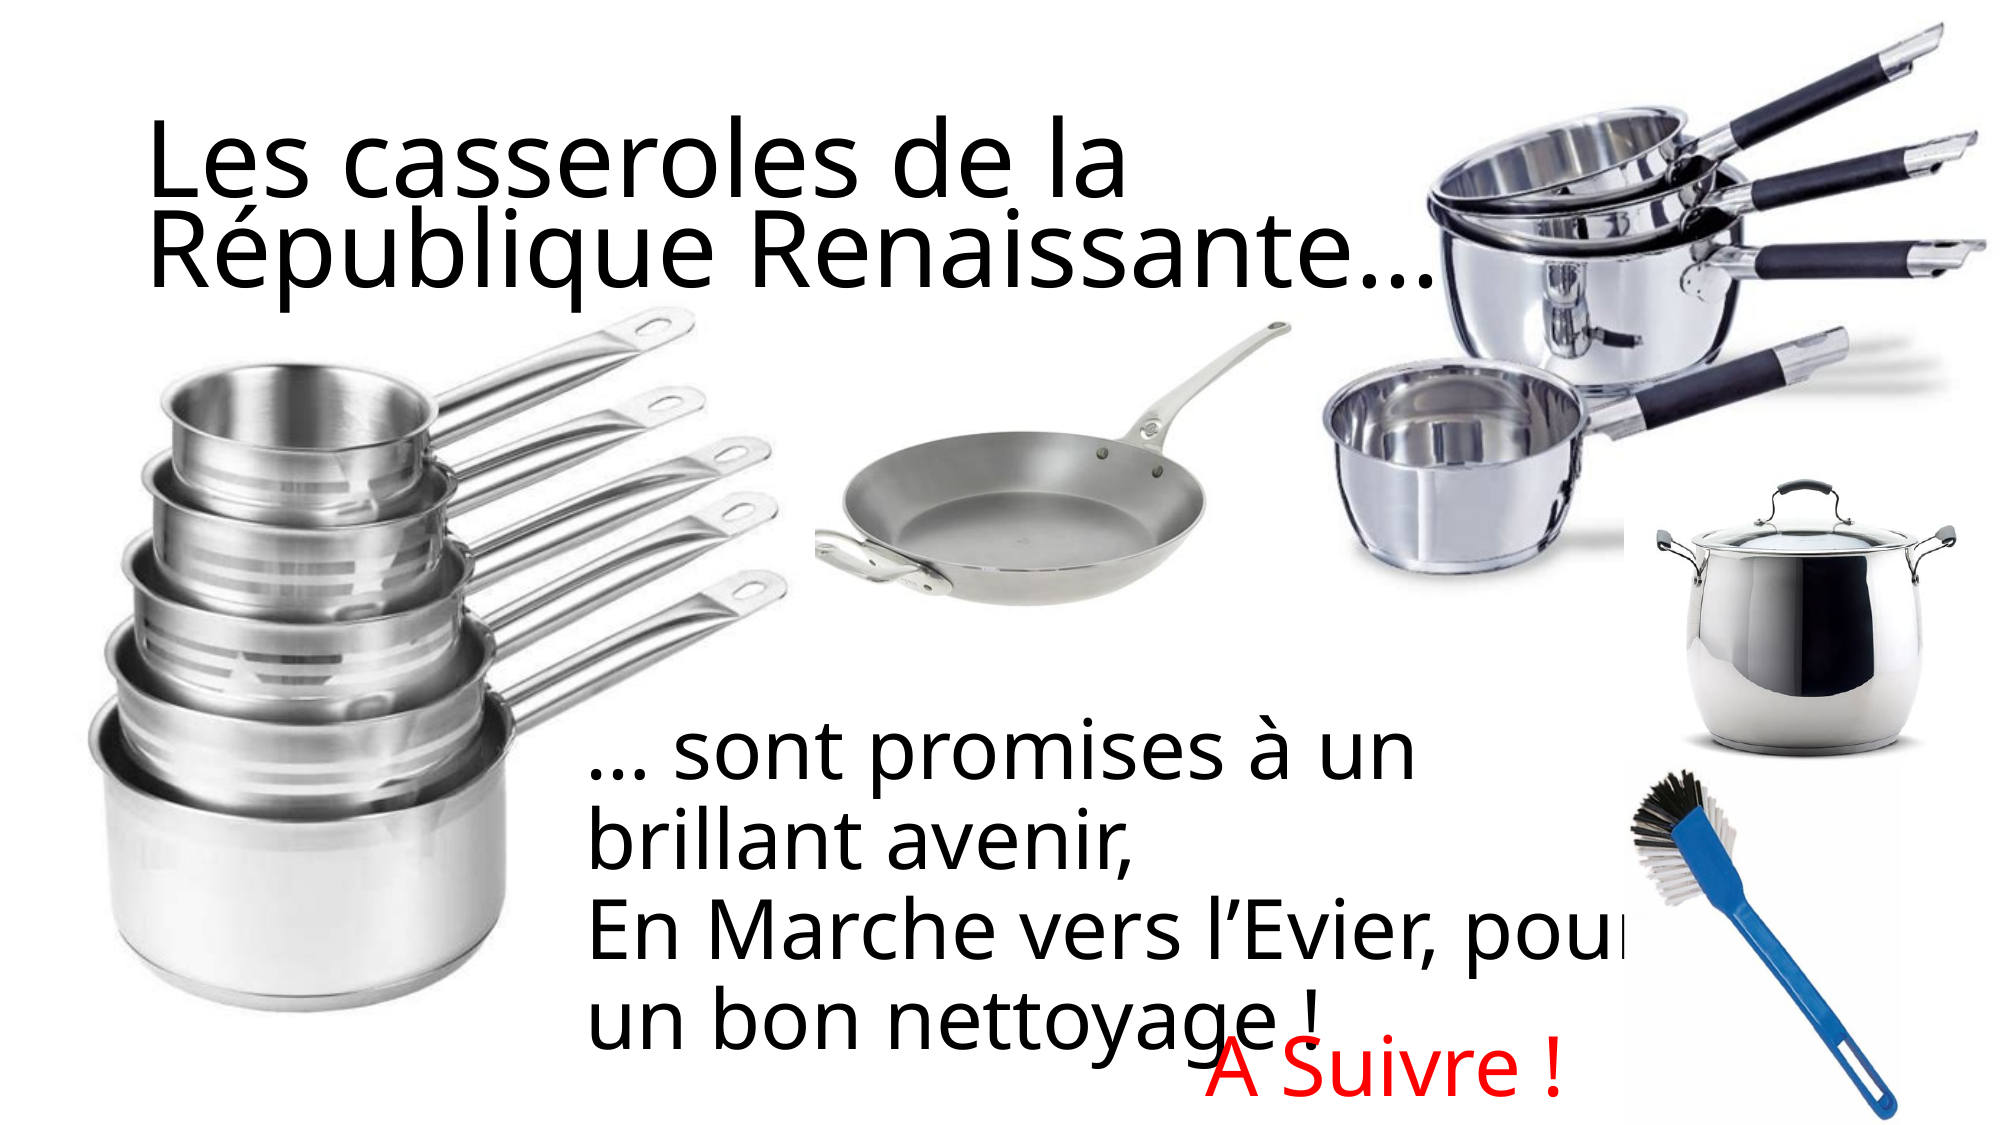

Les casseroles de la République Renaissante…
… sont promises à un brillant avenir,
En Marche vers l’Evier, pour un bon nettoyage !
A Suivre !